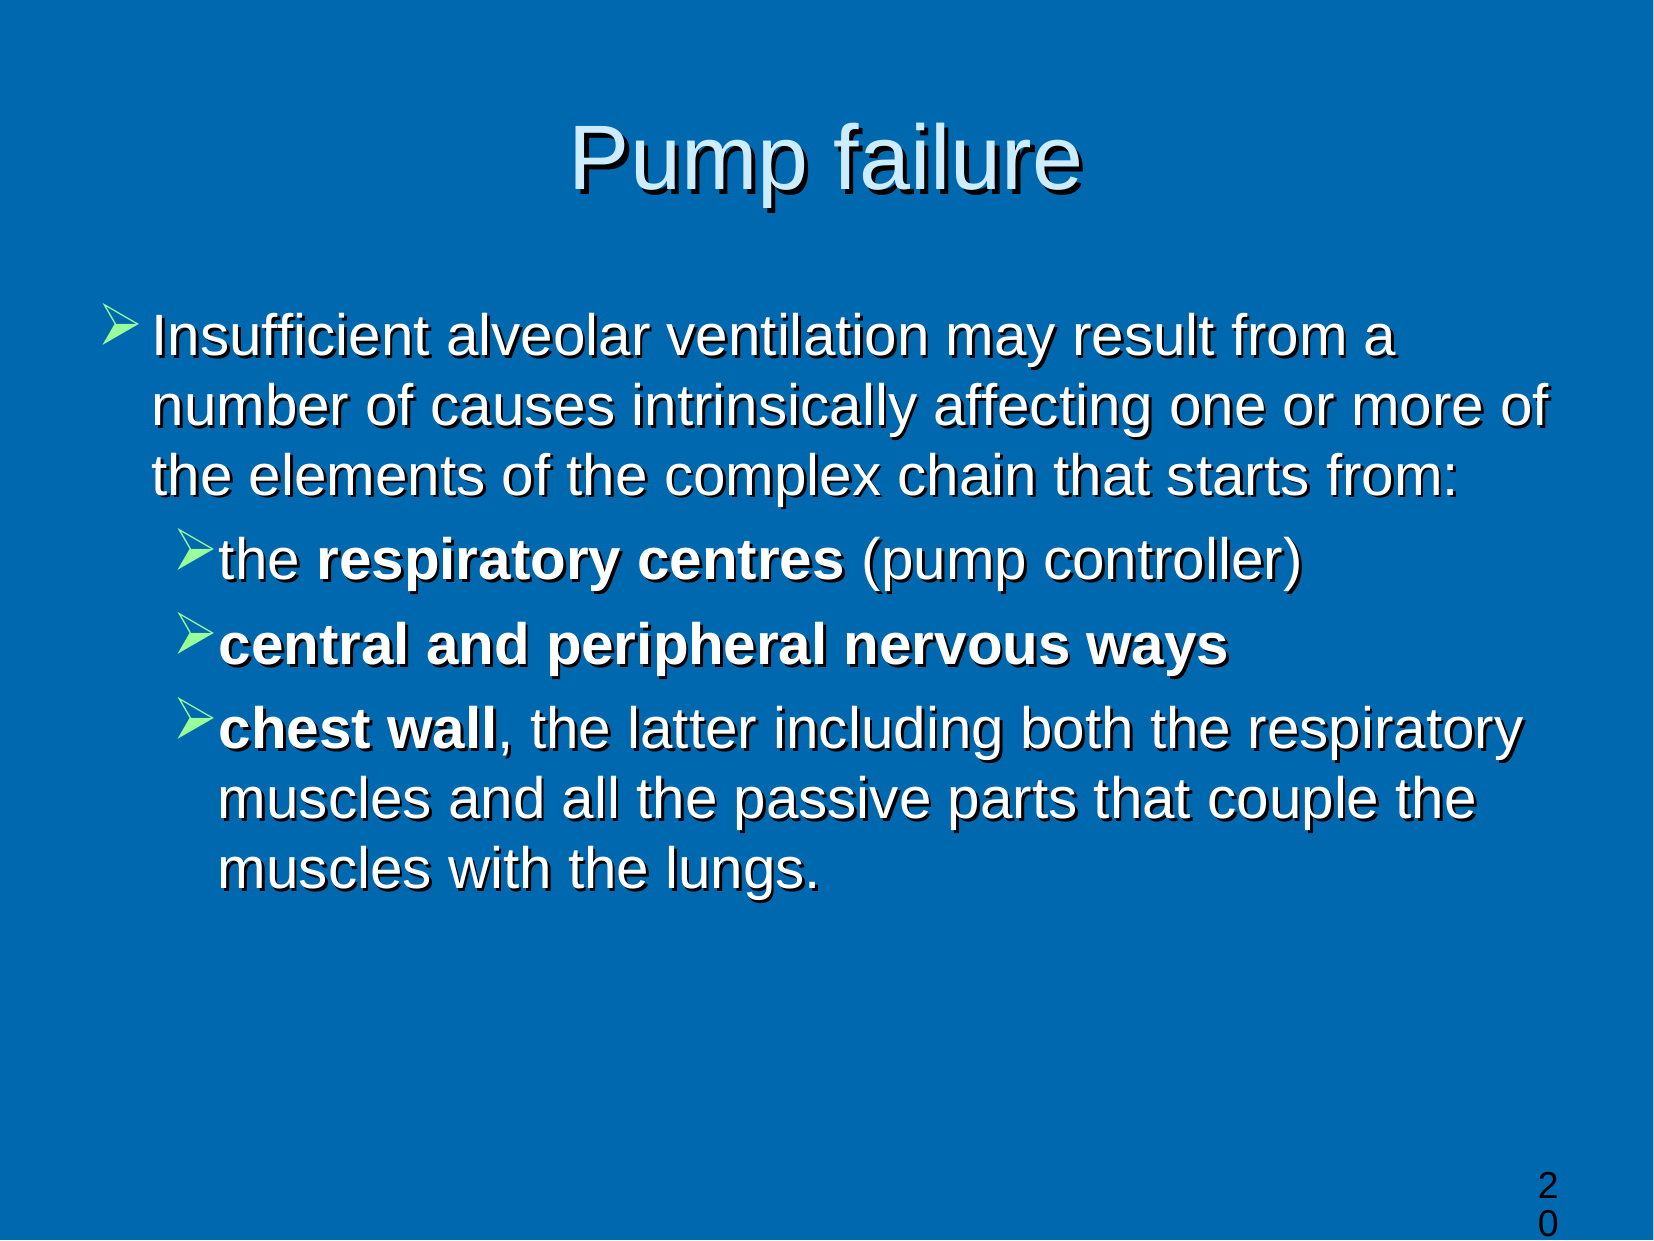

Pump failure
Insufficient alveolar ventilation may result from a number of causes intrinsically affecting one or more of the elements of the complex chain that starts from:
the respiratory centres (pump controller)
central and peripheral nervous ways
chest wall, the latter including both the respiratory muscles and all the passive parts that couple the muscles with the lungs.